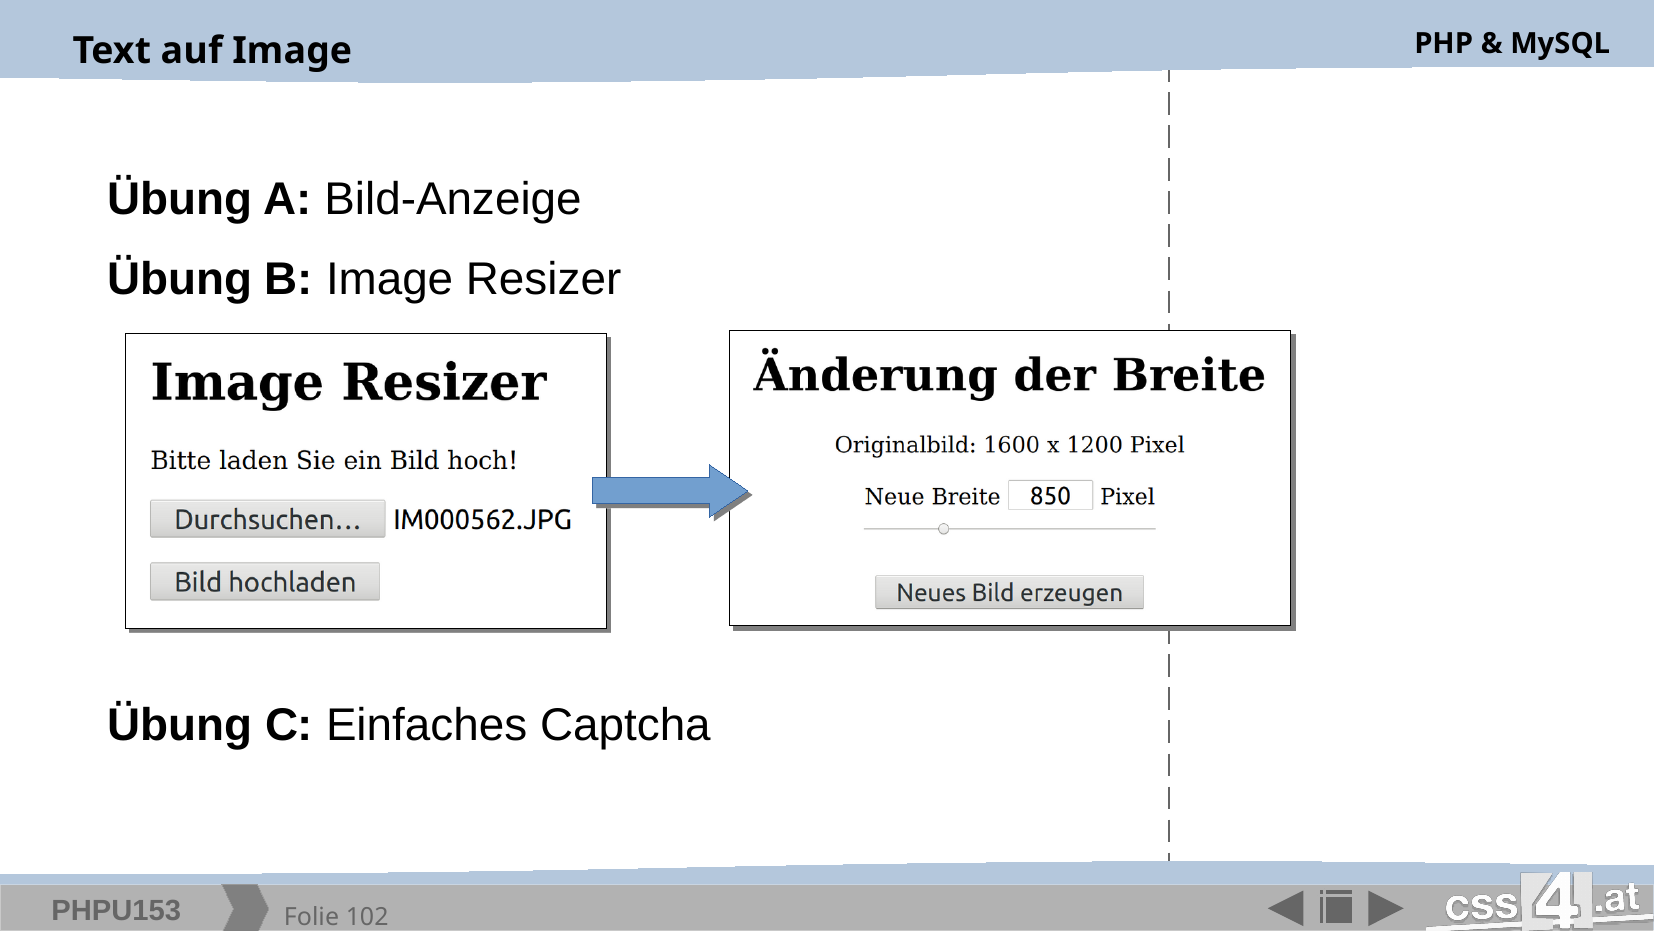

PHP & MySQL
Text auf Image
Übung A: Bild-Anzeige
Übung B: Image Resizer
Übung C: Einfaches Captcha
PHPU153
Folie